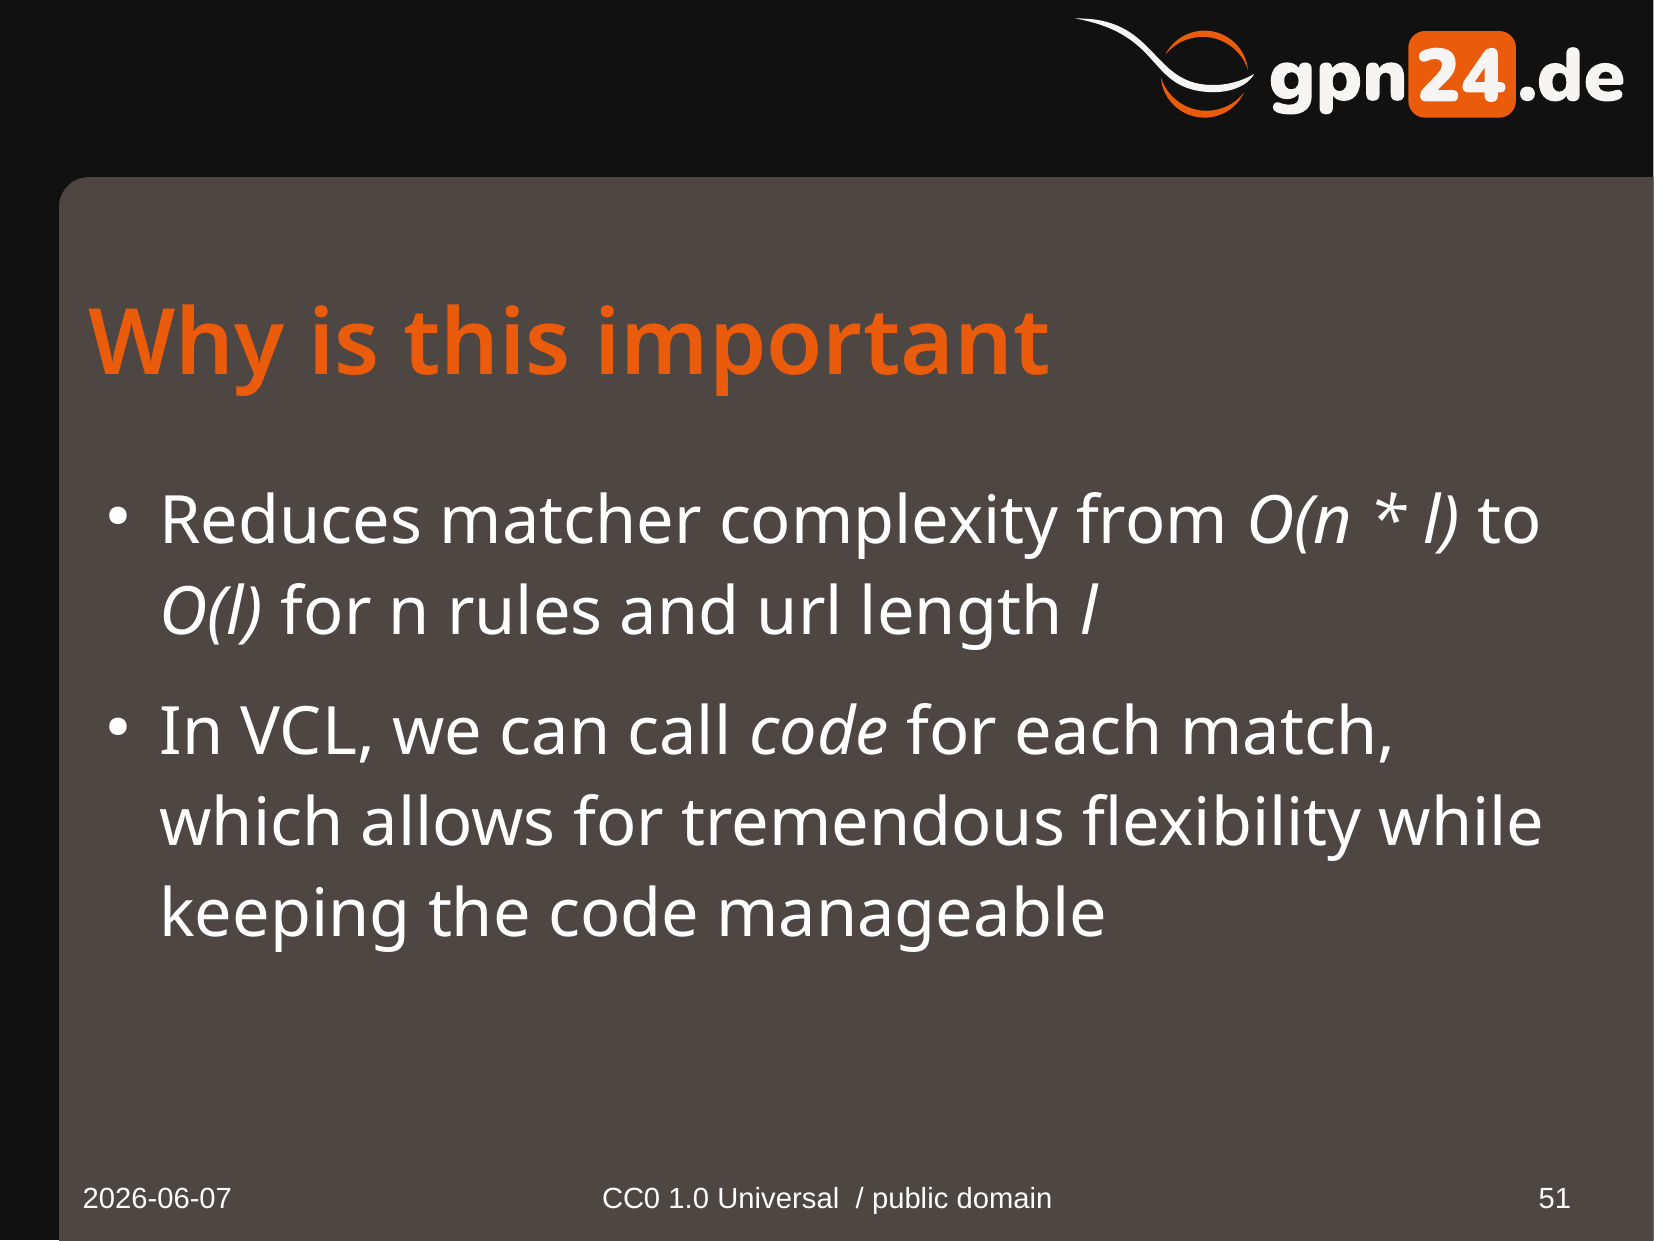

# Why is this important
Reduces matcher complexity from O(n * l) to O(l) for n rules and url length l
In VCL, we can call code for each match, which allows for tremendous flexibility while keeping the code manageable